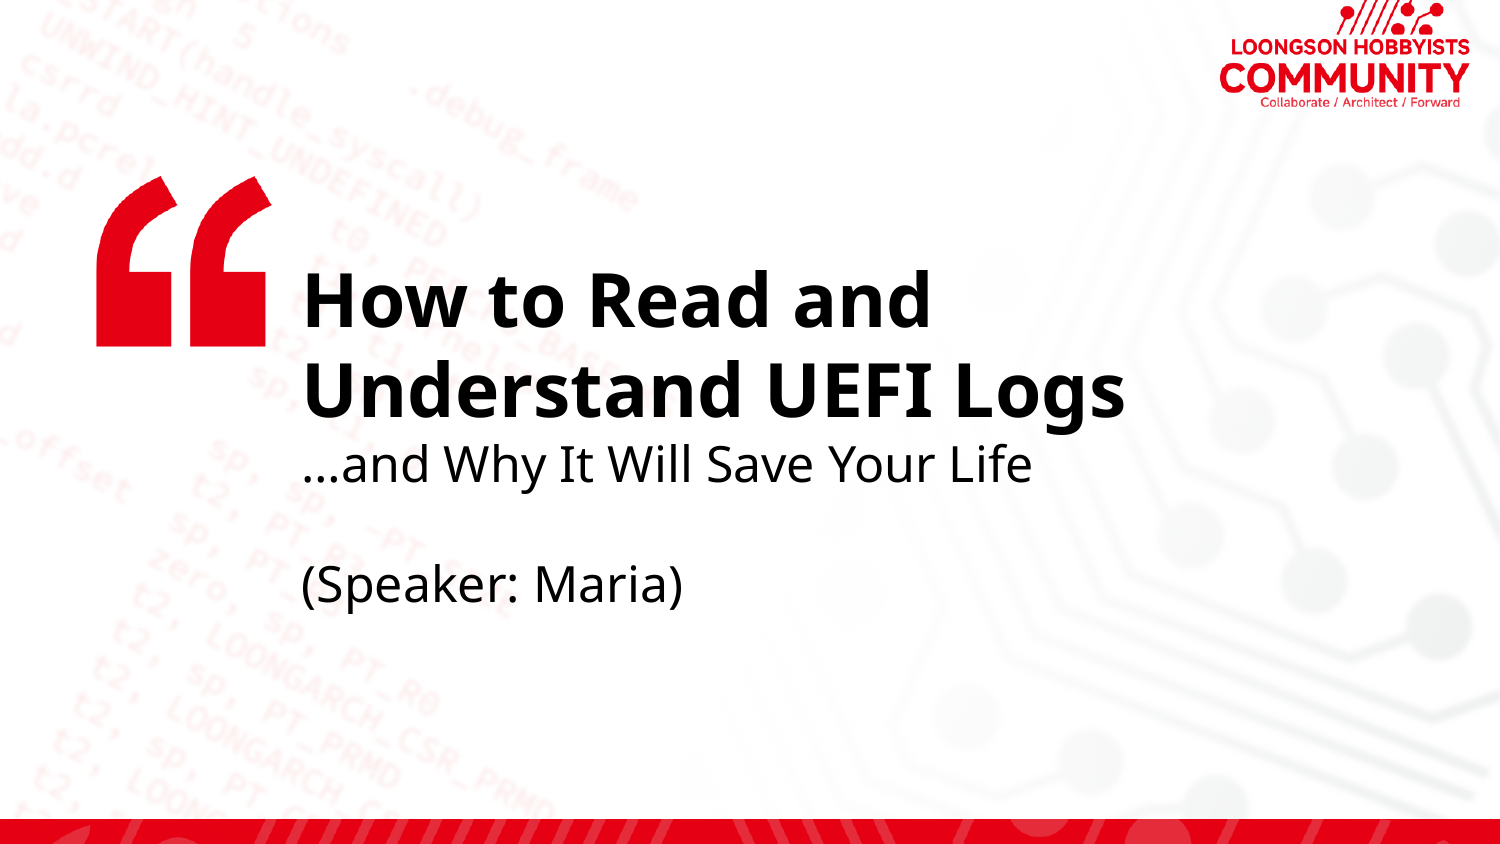

# How to Read and Understand UEFI Logs …and Why It Will Save Your Life (Speaker: Maria)